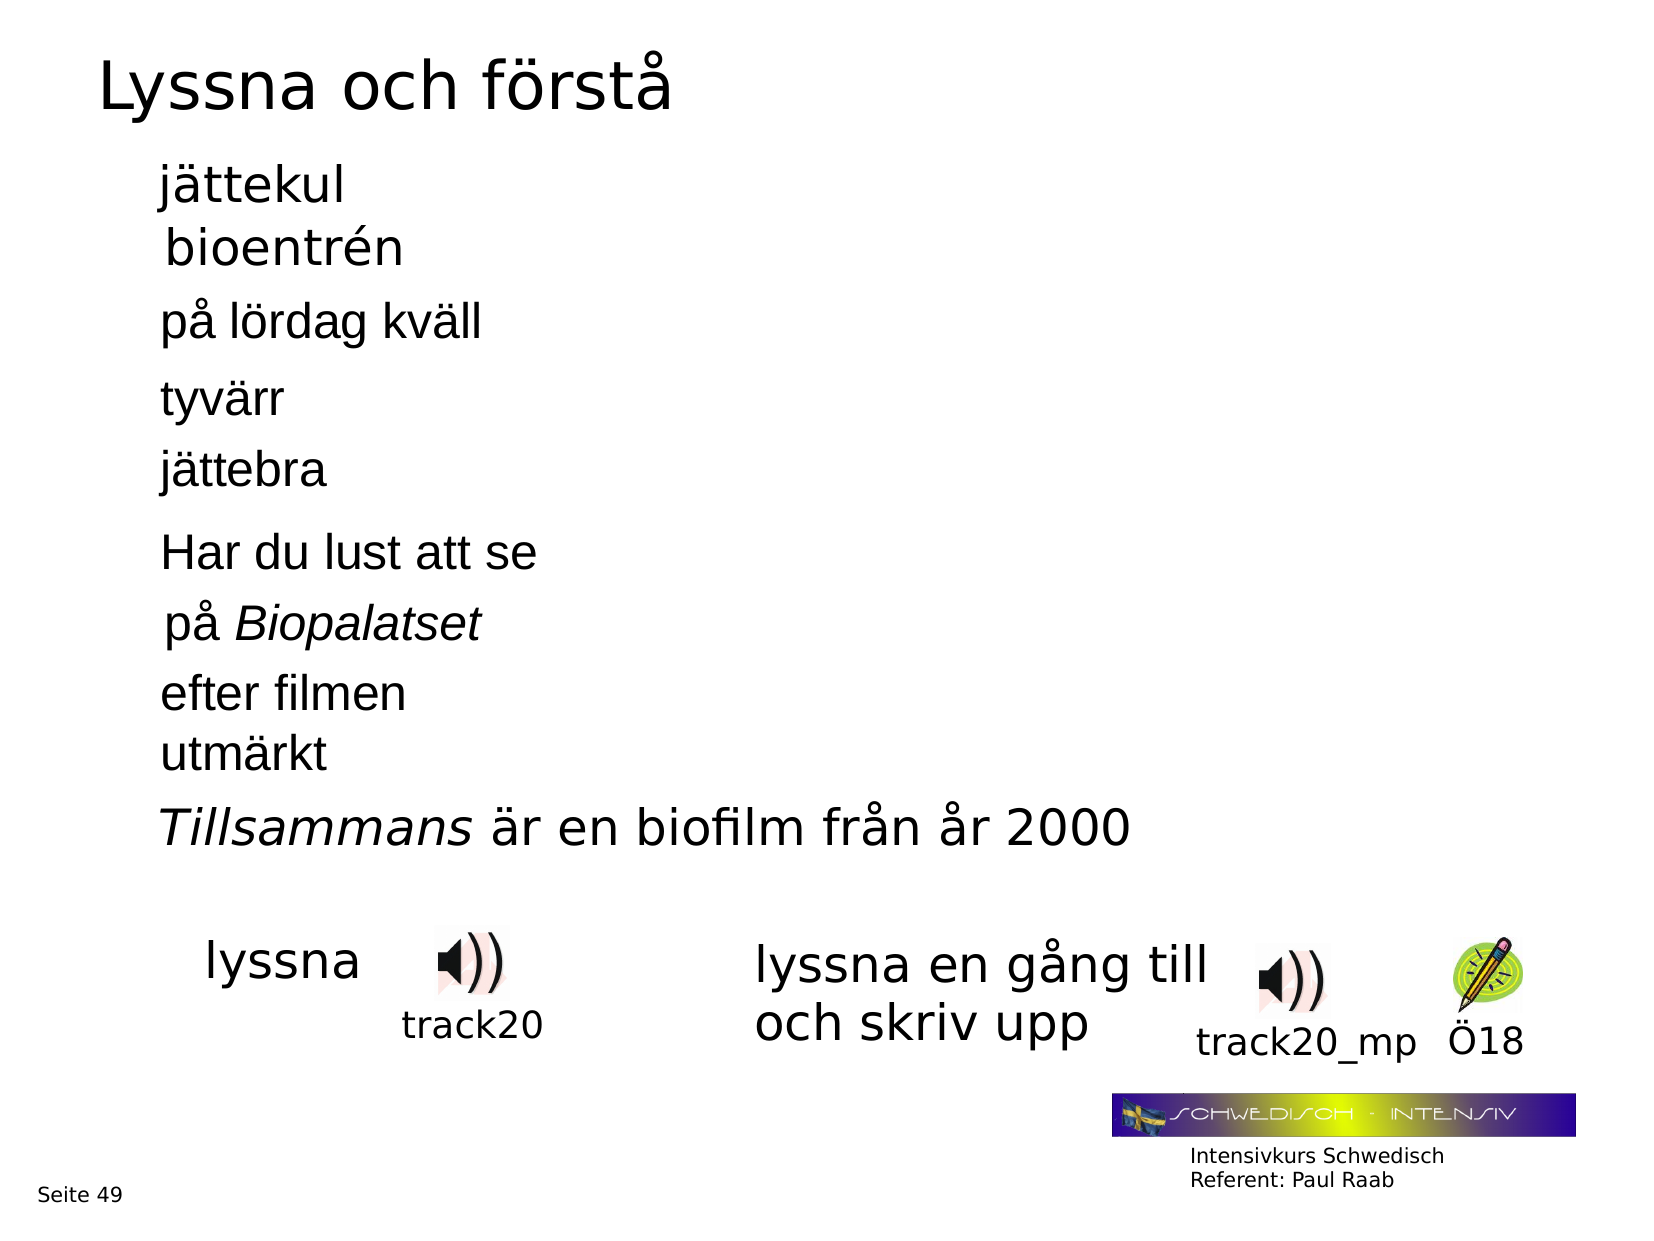

Lyssna och förstå
jättekul
bioentrén
på lördag kväll
tyvärr
jättebra
Har du lust att se
på Biopalatset
efter filmen
utmärkt
Tillsammans är en biofilm från år 2000
lyssna
lyssna en gång till
och skriv upp
track20
Ö18
track20_mp